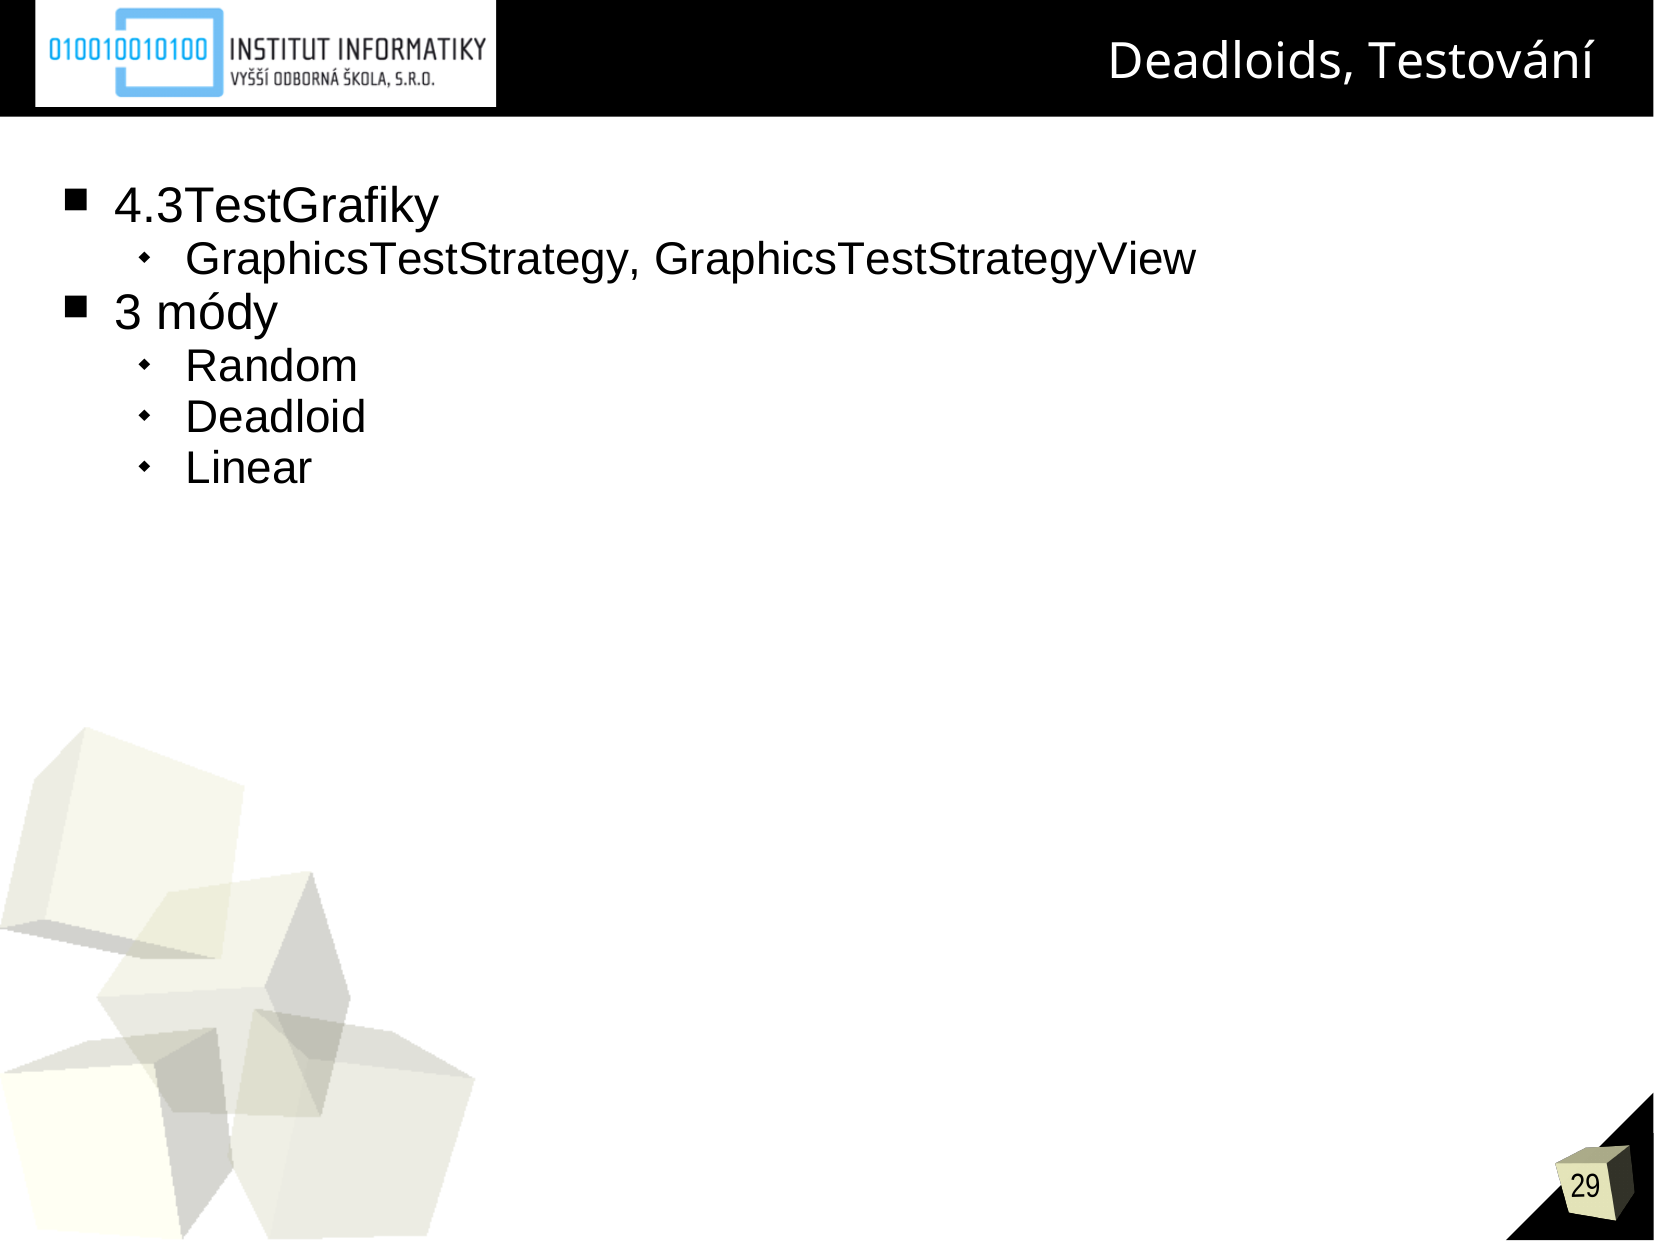

# Deadloids, Testování
4.3TestGrafiky
GraphicsTestStrategy, GraphicsTestStrategyView
3 módy
Random
Deadloid
Linear